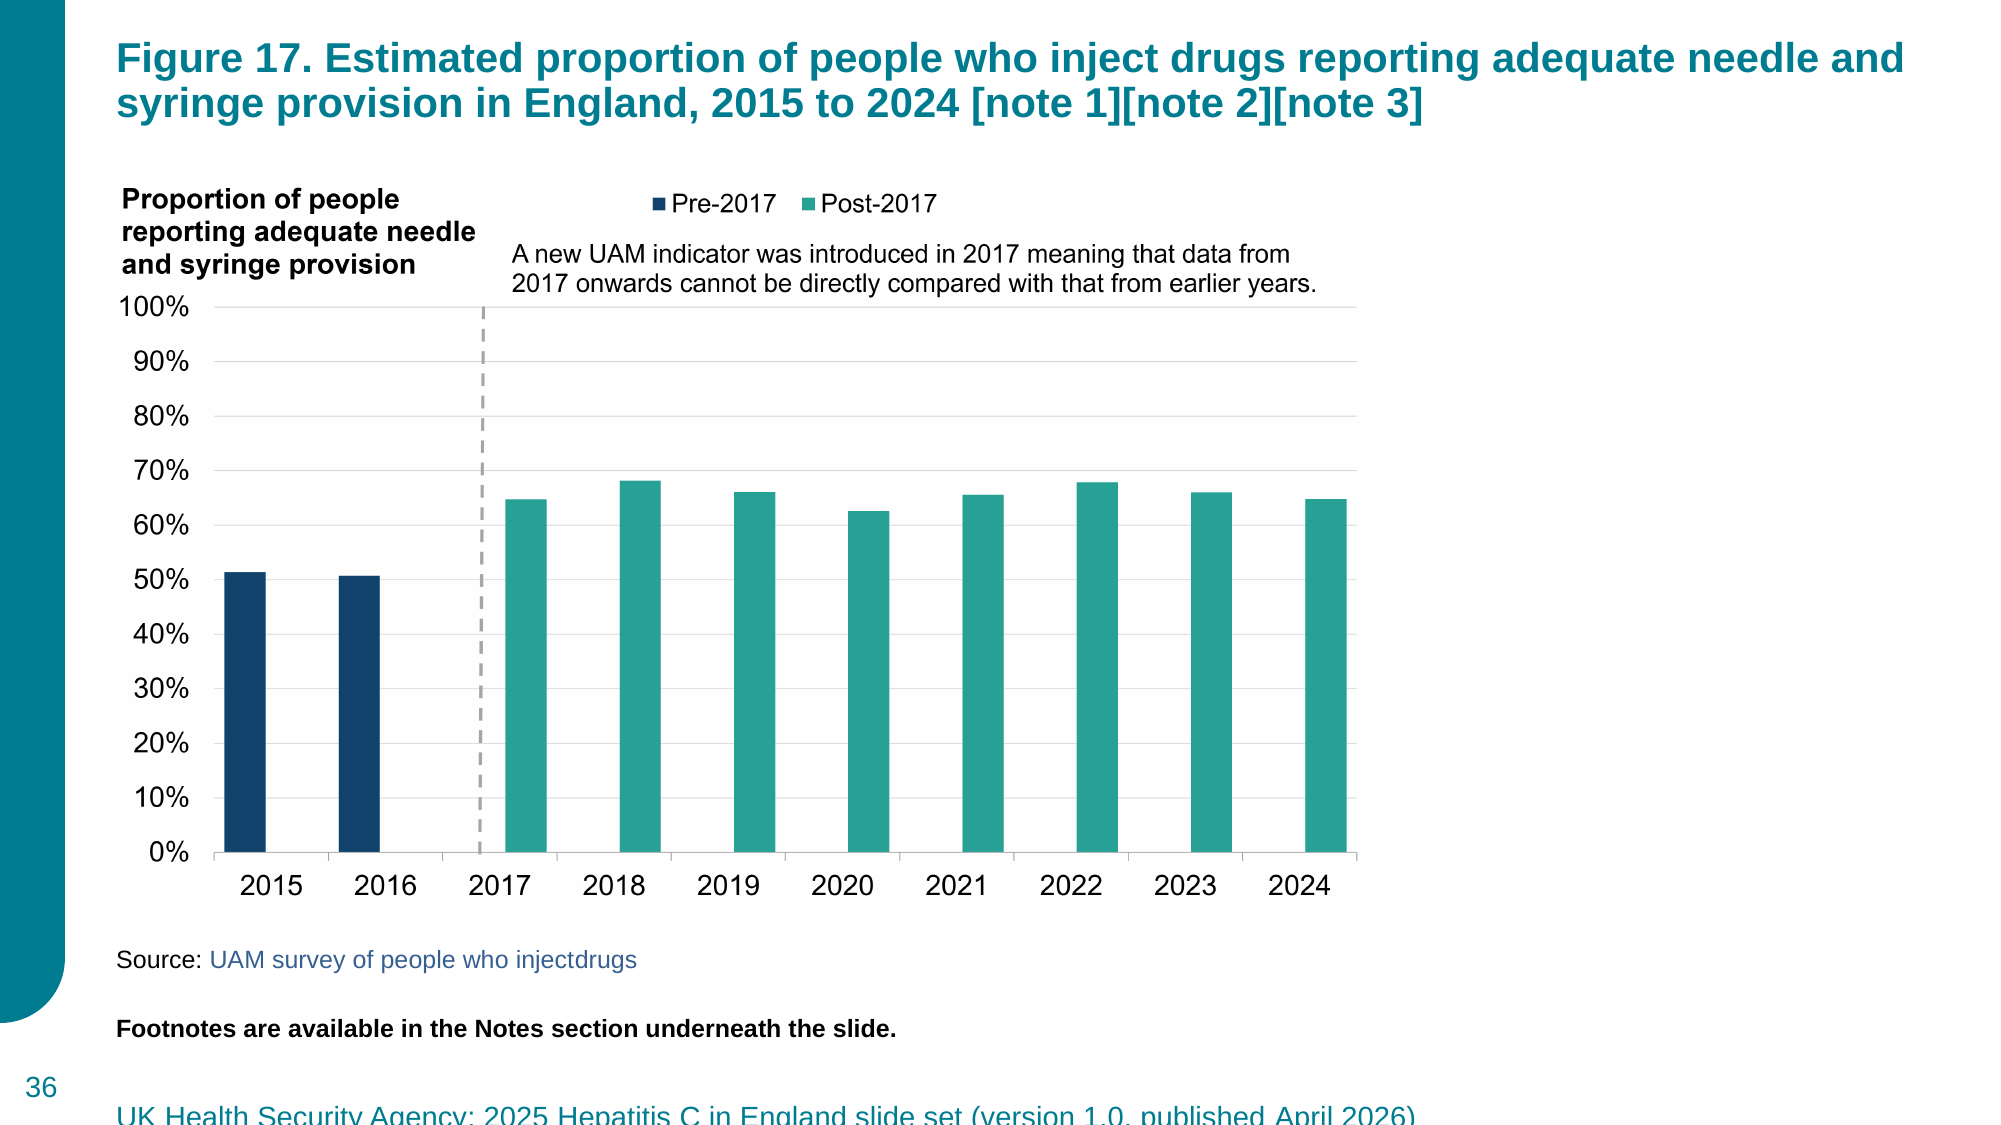

# Figure 17. Estimated proportion of people who inject drugs reporting adequate needle and syringe provision in England, 2015 to 2024 [note 1][note 2][note 3]
Source: UAM survey of people who injectdrugs
Footnotes are available in the Notes section underneath the slide.
36
UK Health Security Agency: 2025 Hepatitis C in England slide set (version 1.0, published April 2026)